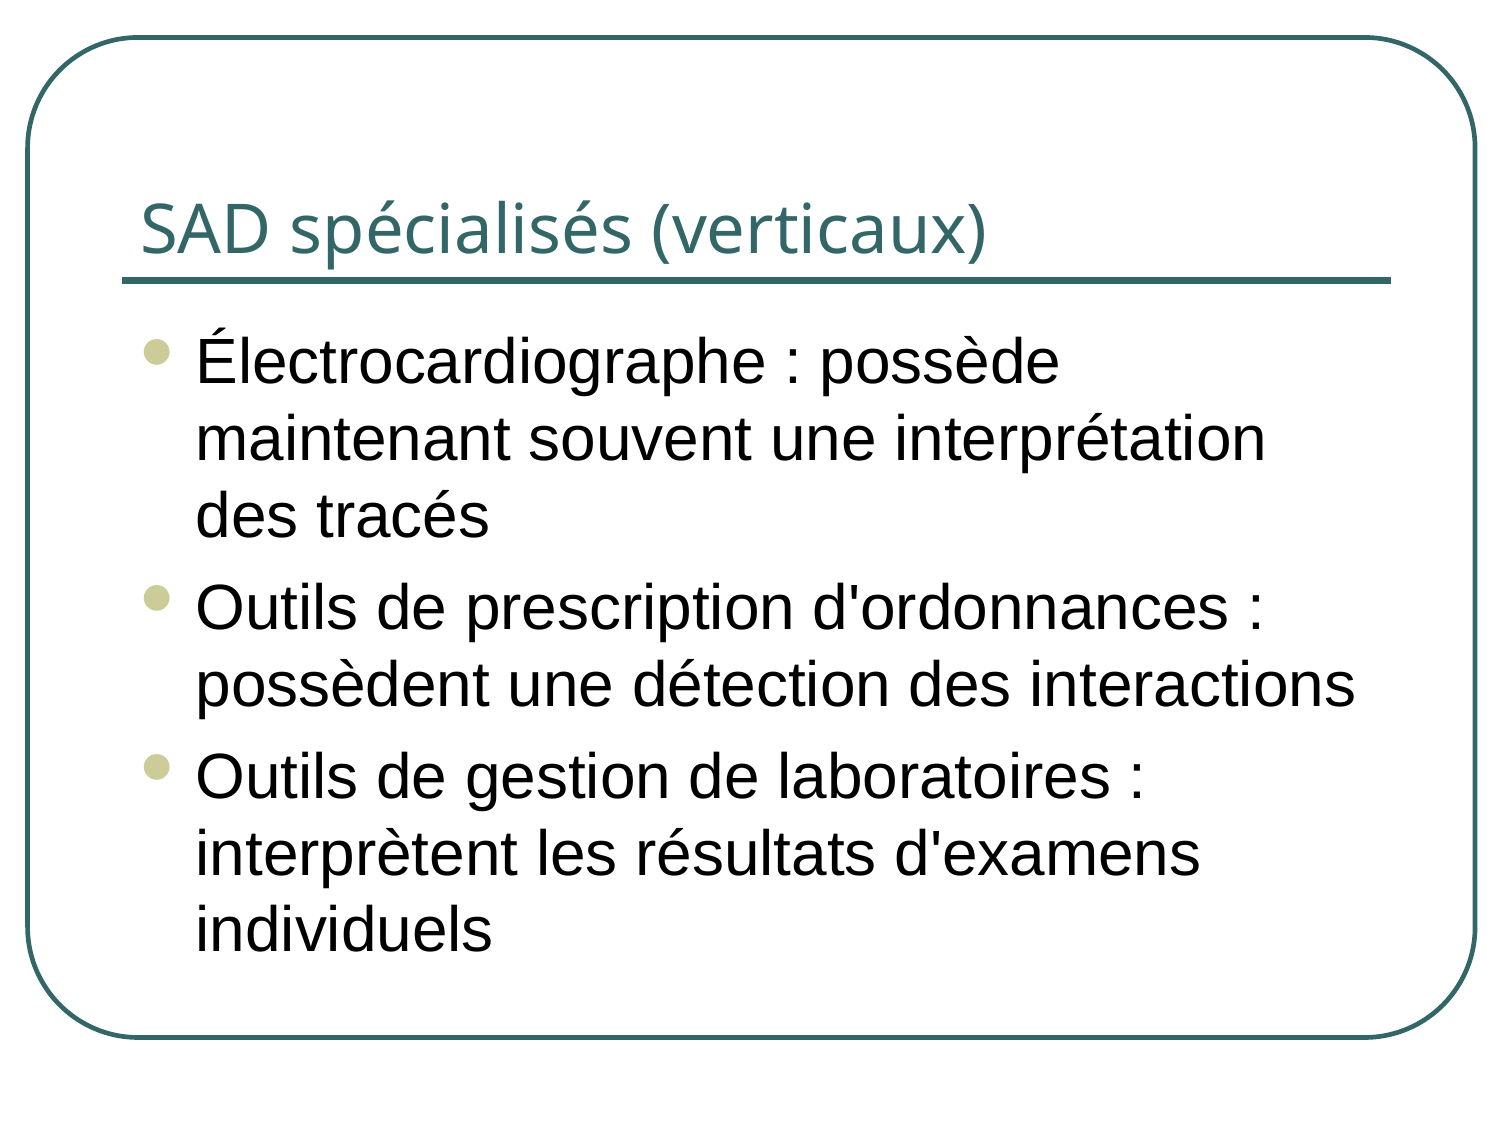

# SAD spécialisés (verticaux)
Électrocardiographe : possède maintenant souvent une interprétation des tracés
Outils de prescription d'ordonnances : possèdent une détection des interactions
Outils de gestion de laboratoires : interprètent les résultats d'examens individuels